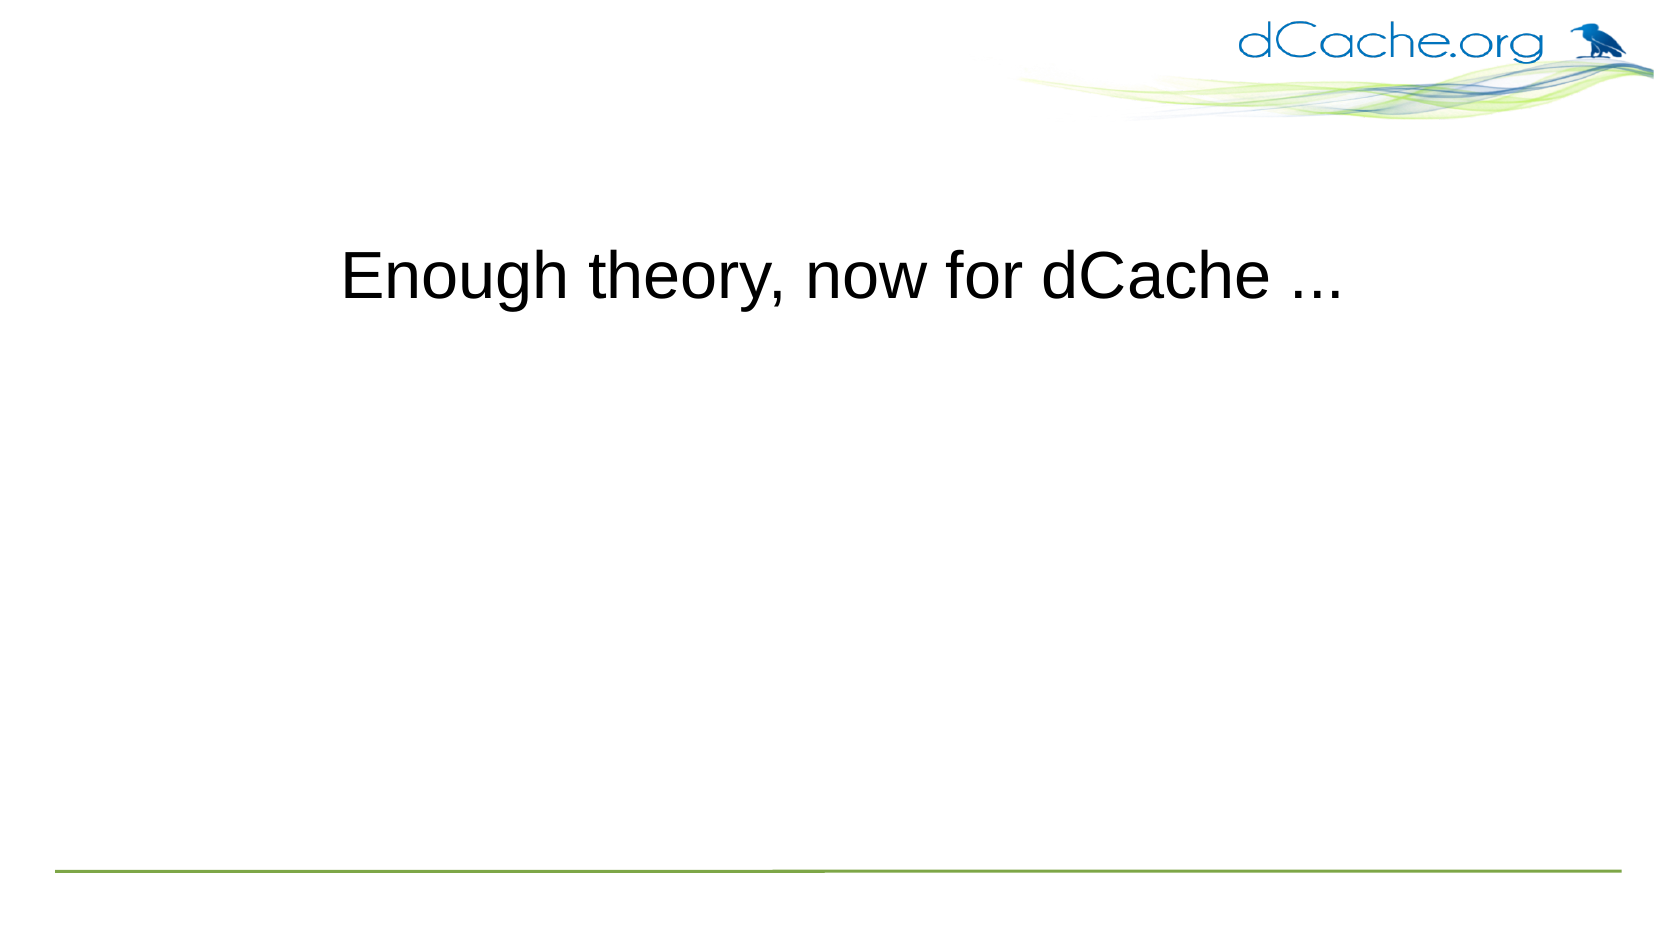

# Enough theory, now for dCache ...